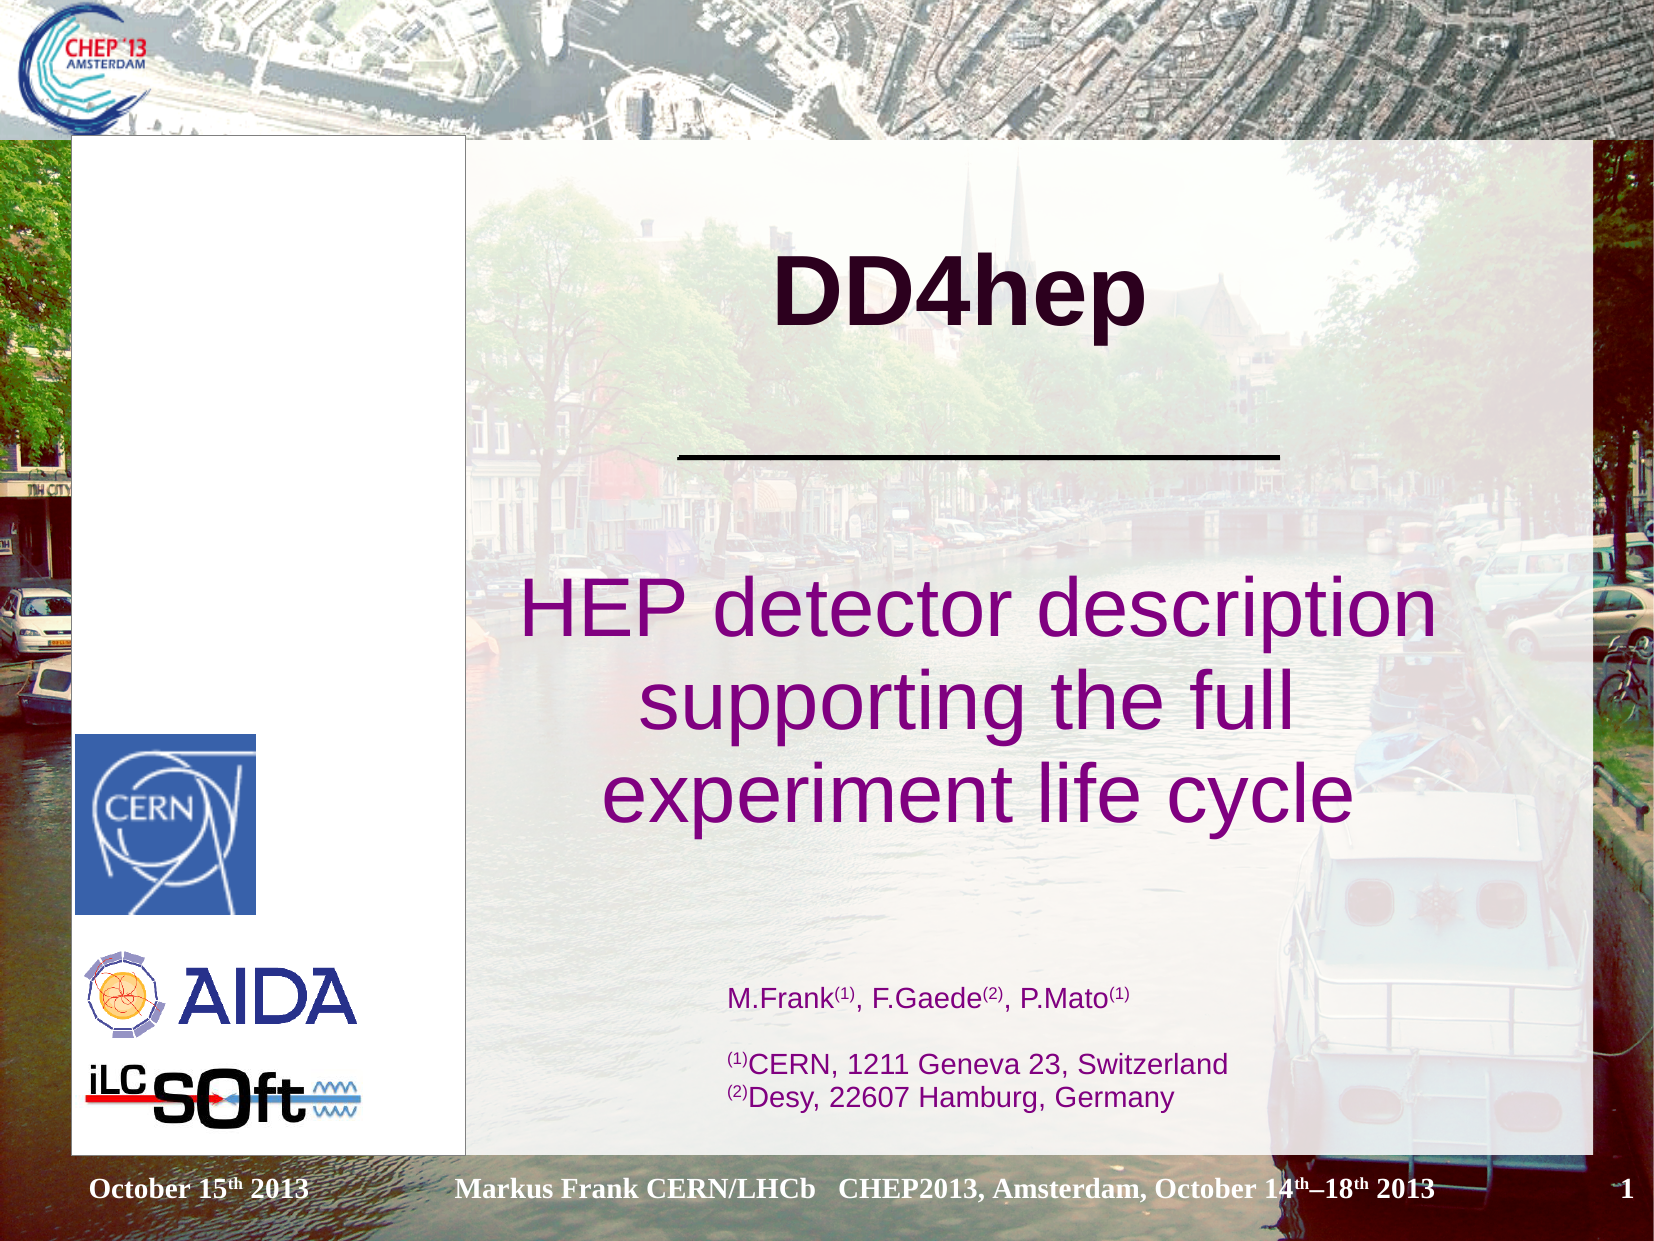

# DD4hep
_____________
HEP detector description
supporting the full
experiment life cycle
M.Frank(1), F.Gaede(2), P.Mato(1)
(1)CERN, 1211 Geneva 23, Switzerland
(2)Desy, 22607 Hamburg, Germany
1-2 October 2013
CLIC Detector and Physics Collaboration Meeting, Markus Frank CERN/LHCb
1